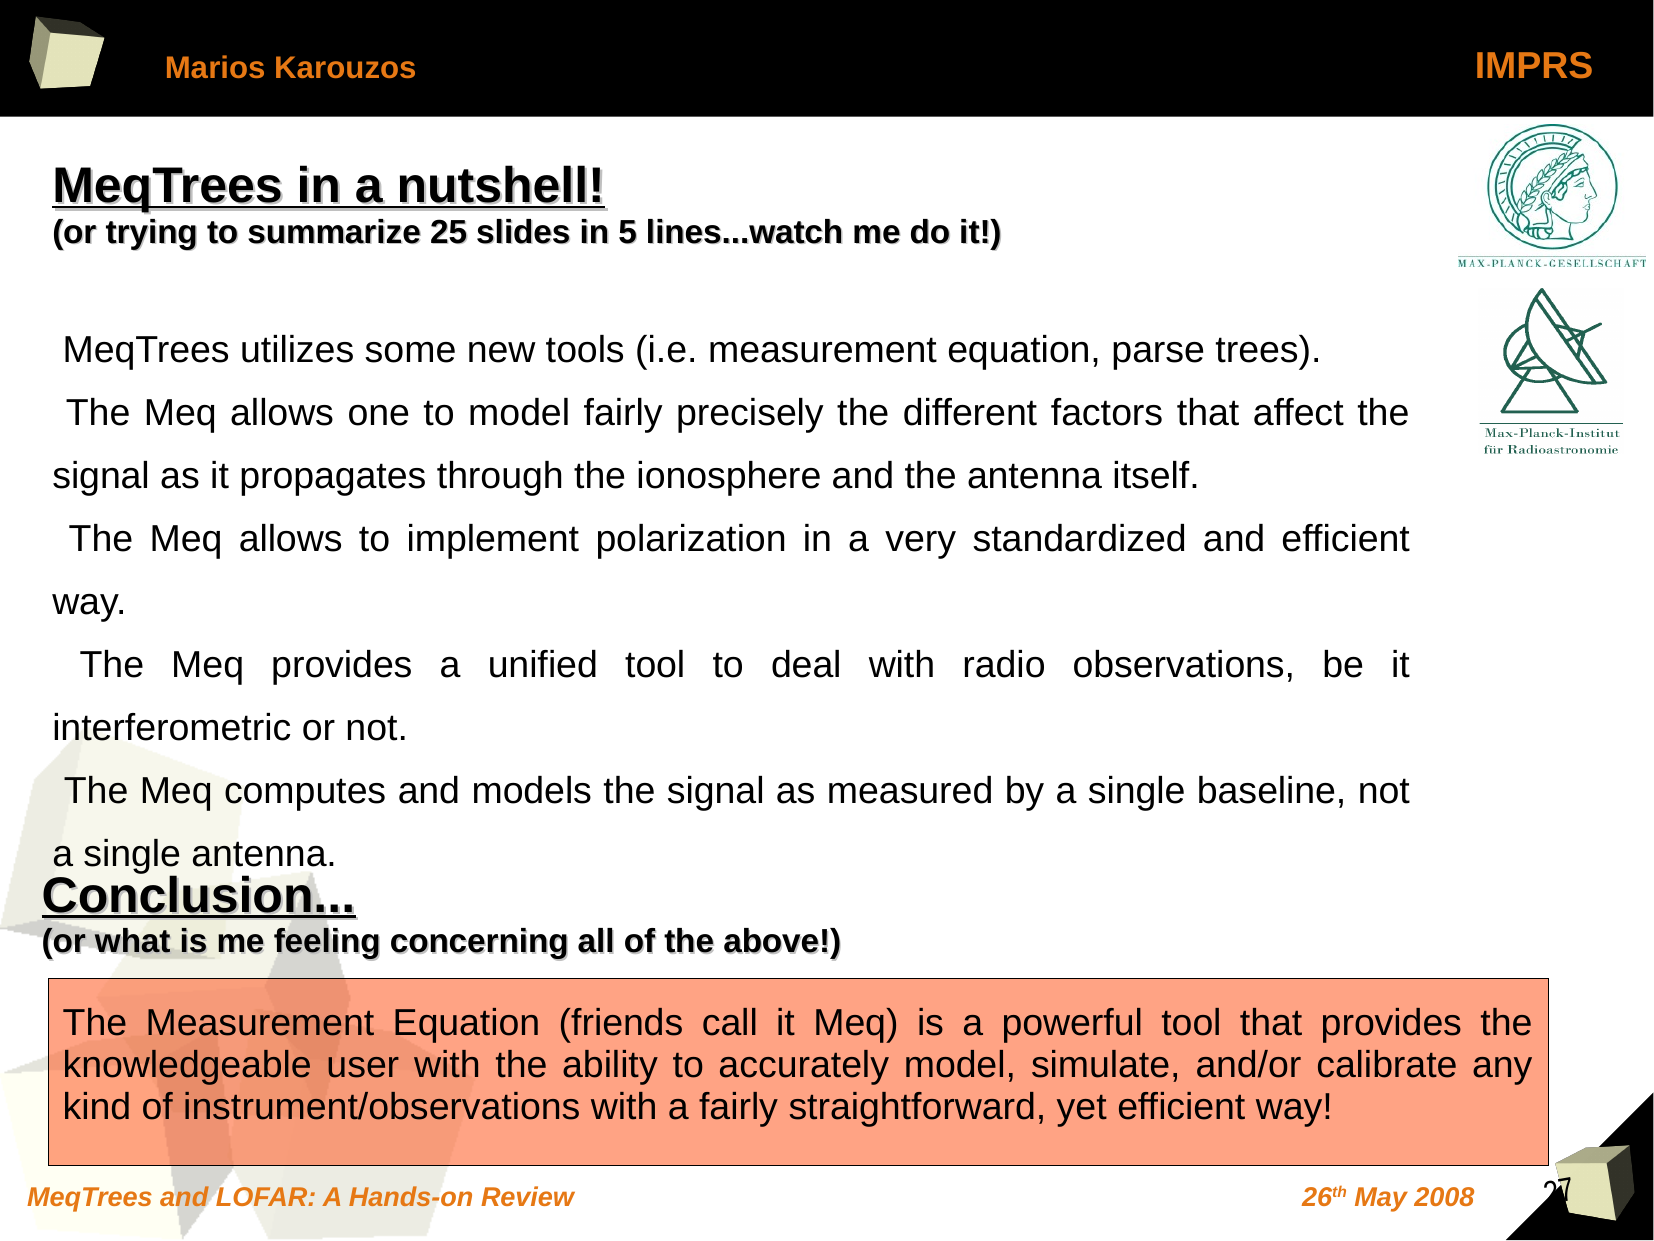

Marios Karouzos														 IMPRS
MeqTrees in a nutshell!
(or trying to summarize 25 slides in 5 lines...watch me do it!)
 MeqTrees utilizes some new tools (i.e. measurement equation, parse trees).
 The Meq allows one to model fairly precisely the different factors that affect the signal as it propagates through the ionosphere and the antenna itself.
 The Meq allows to implement polarization in a very standardized and efficient way.
 The Meq provides a unified tool to deal with radio observations, be it interferometric or not.
 The Meq computes and models the signal as measured by a single baseline, not a single antenna.
Conclusion...
(or what is me feeling concerning all of the above!)
The Measurement Equation (friends call it Meq) is a powerful tool that provides the knowledgeable user with the ability to accurately model, simulate, and/or calibrate any kind of instrument/observations with a fairly straightforward, yet efficient way!
MeqTrees and LOFAR: A Hands-on Review										26th May 2008